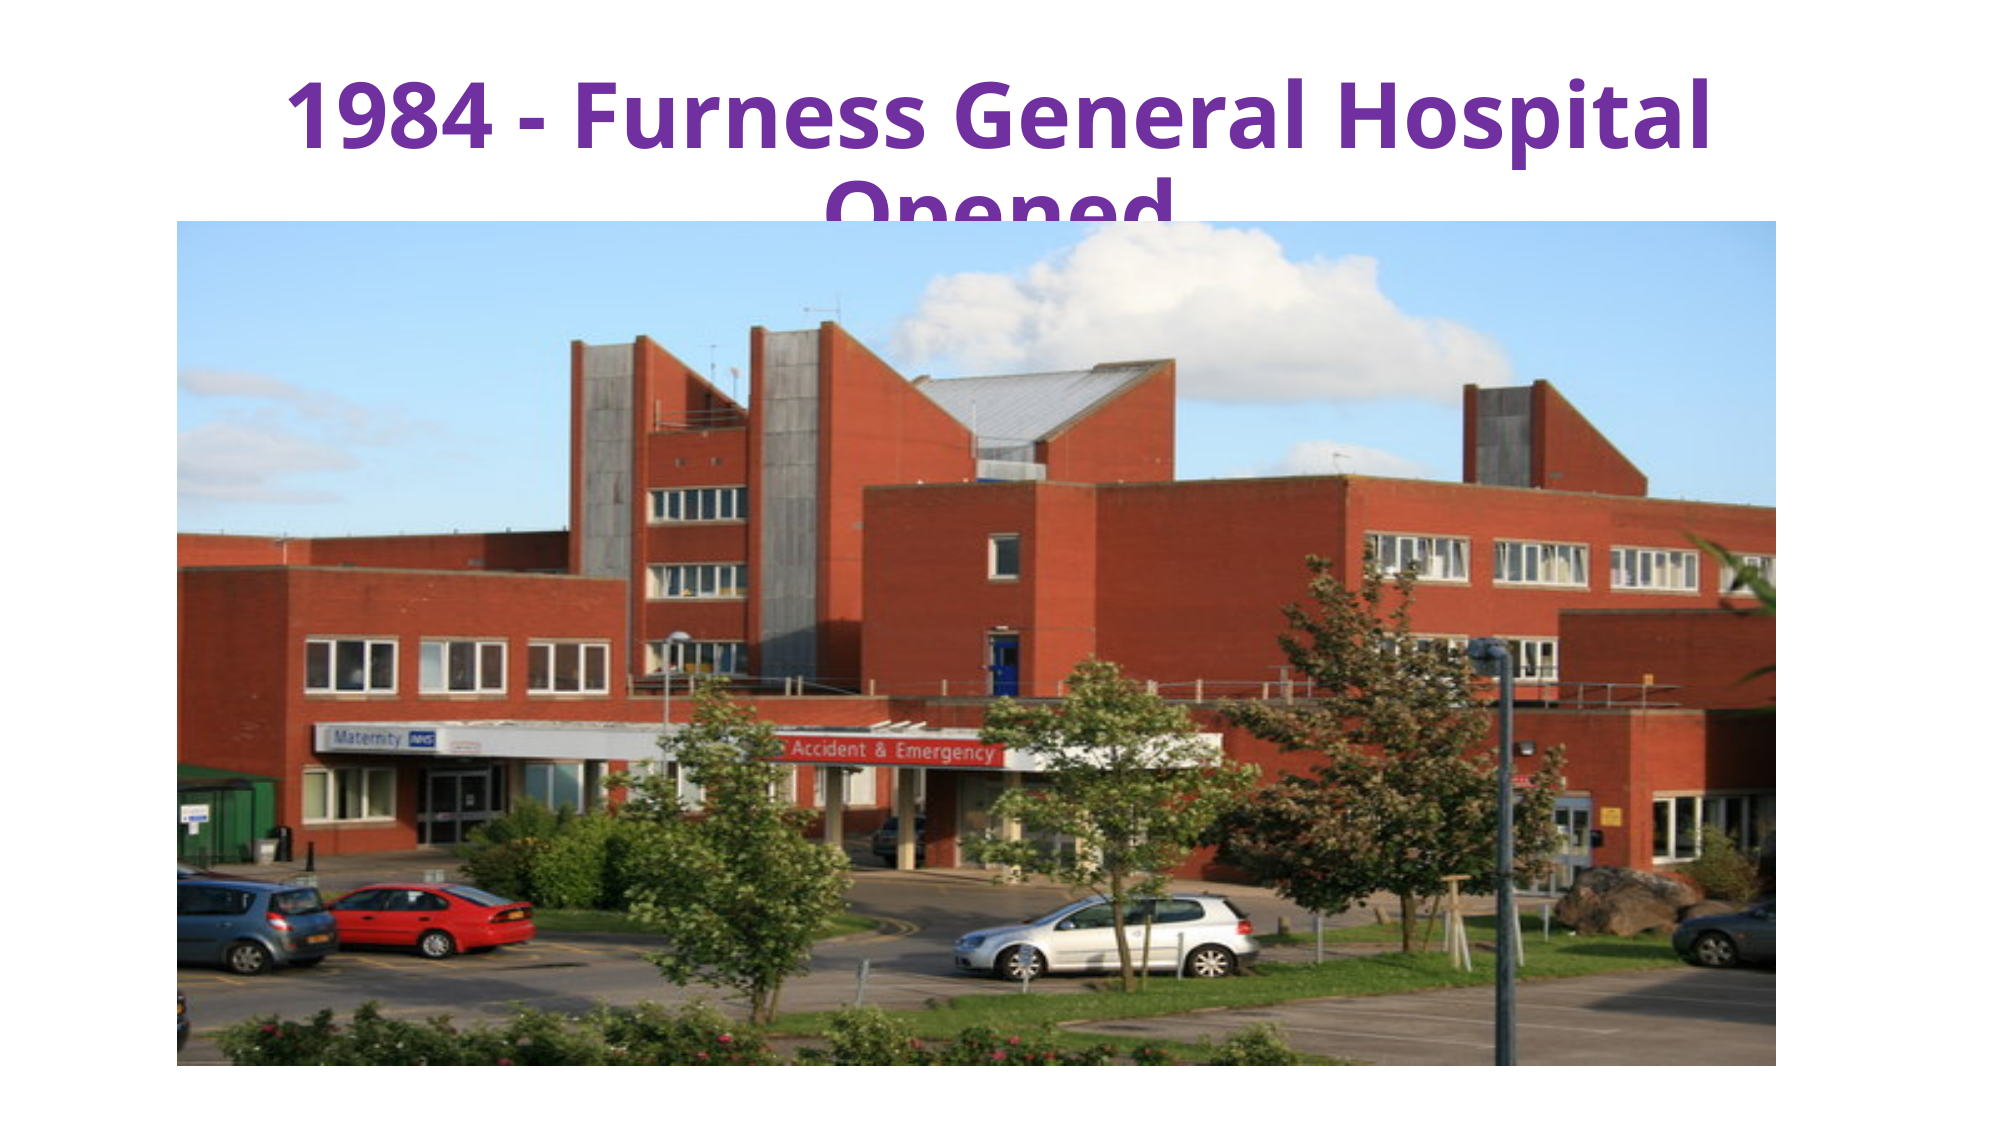

# 1984 - Furness General Hospital Opened